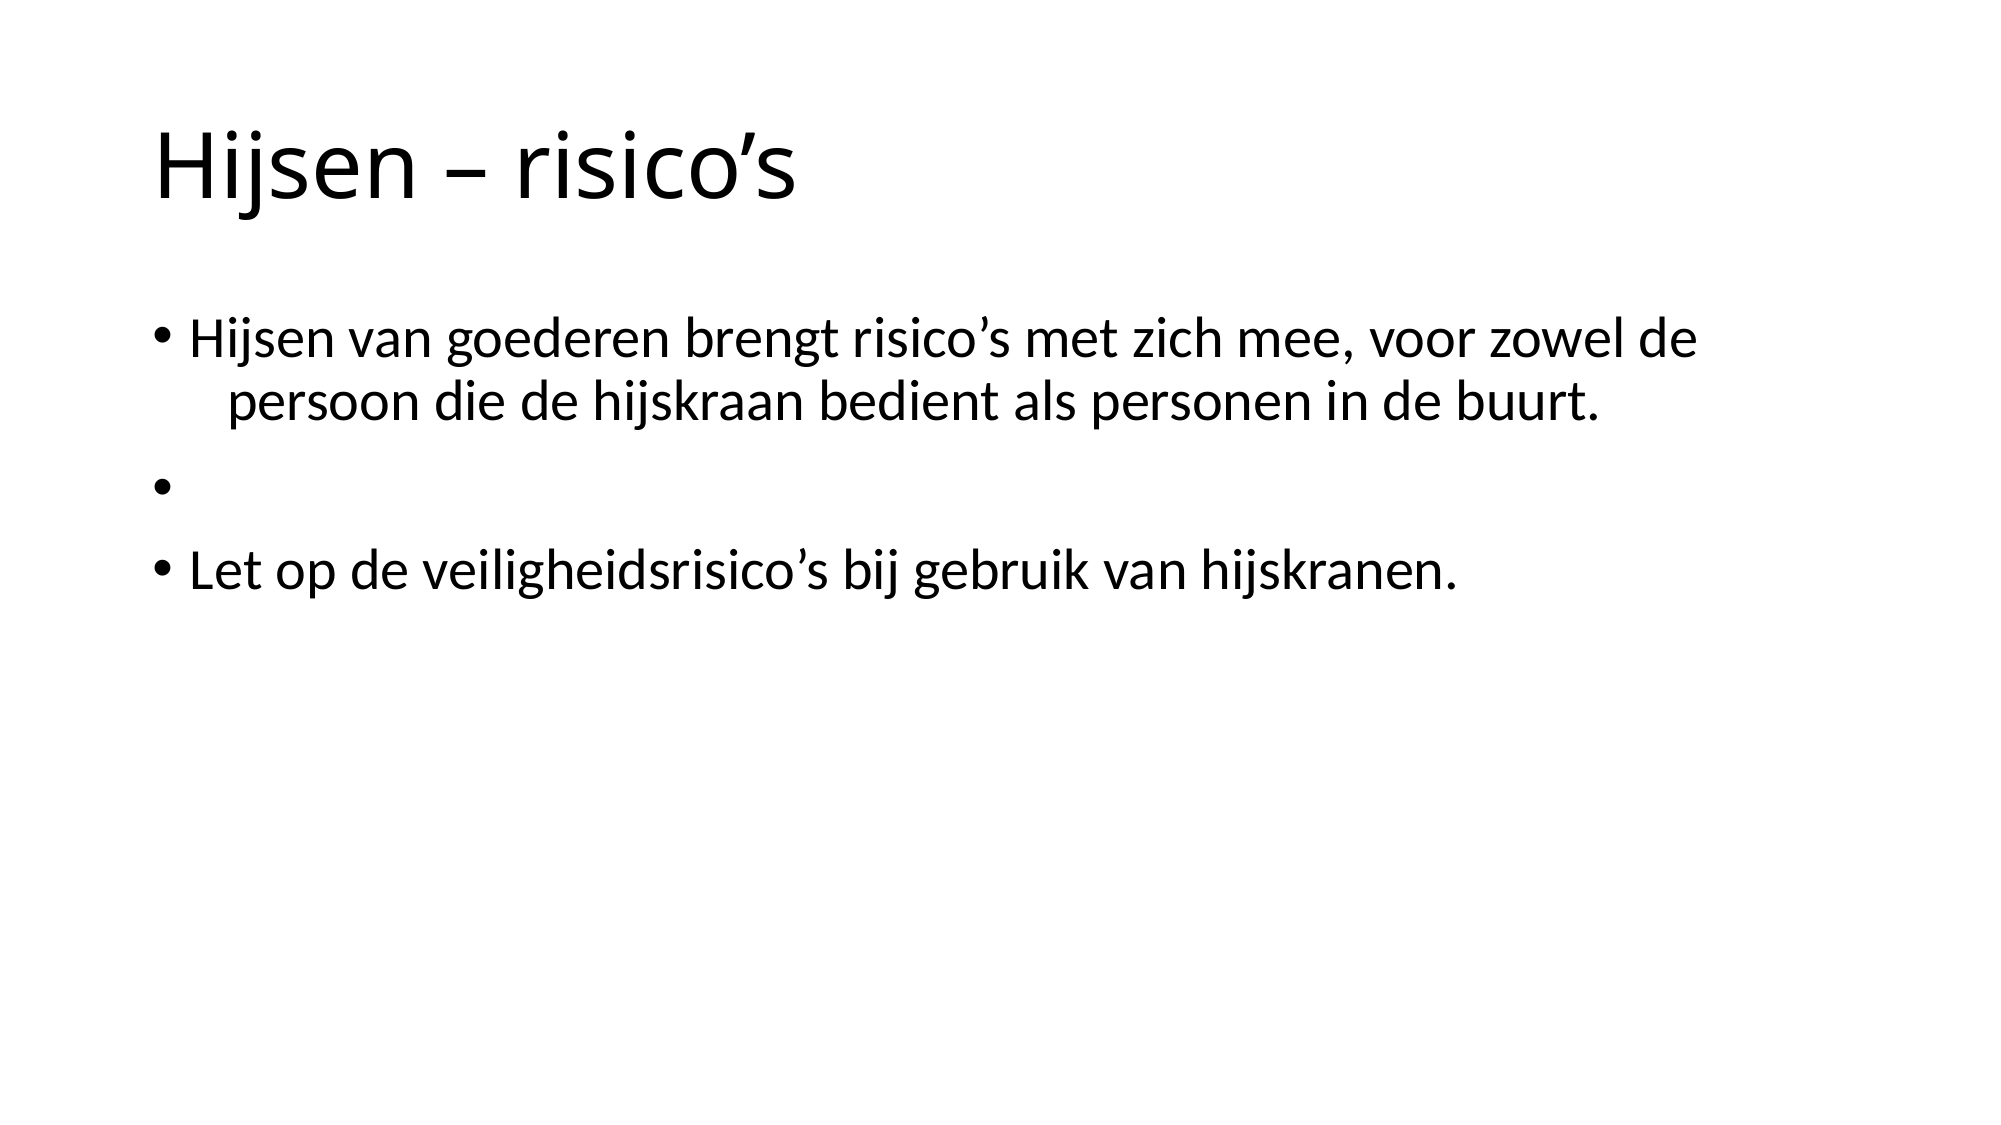

# Hijsen – risico’s
Hijsen van goederen brengt risico’s met zich mee, voor zowel de persoon die de hijskraan bedient als personen in de buurt.
Let op de veiligheidsrisico’s bij gebruik van hijskranen.